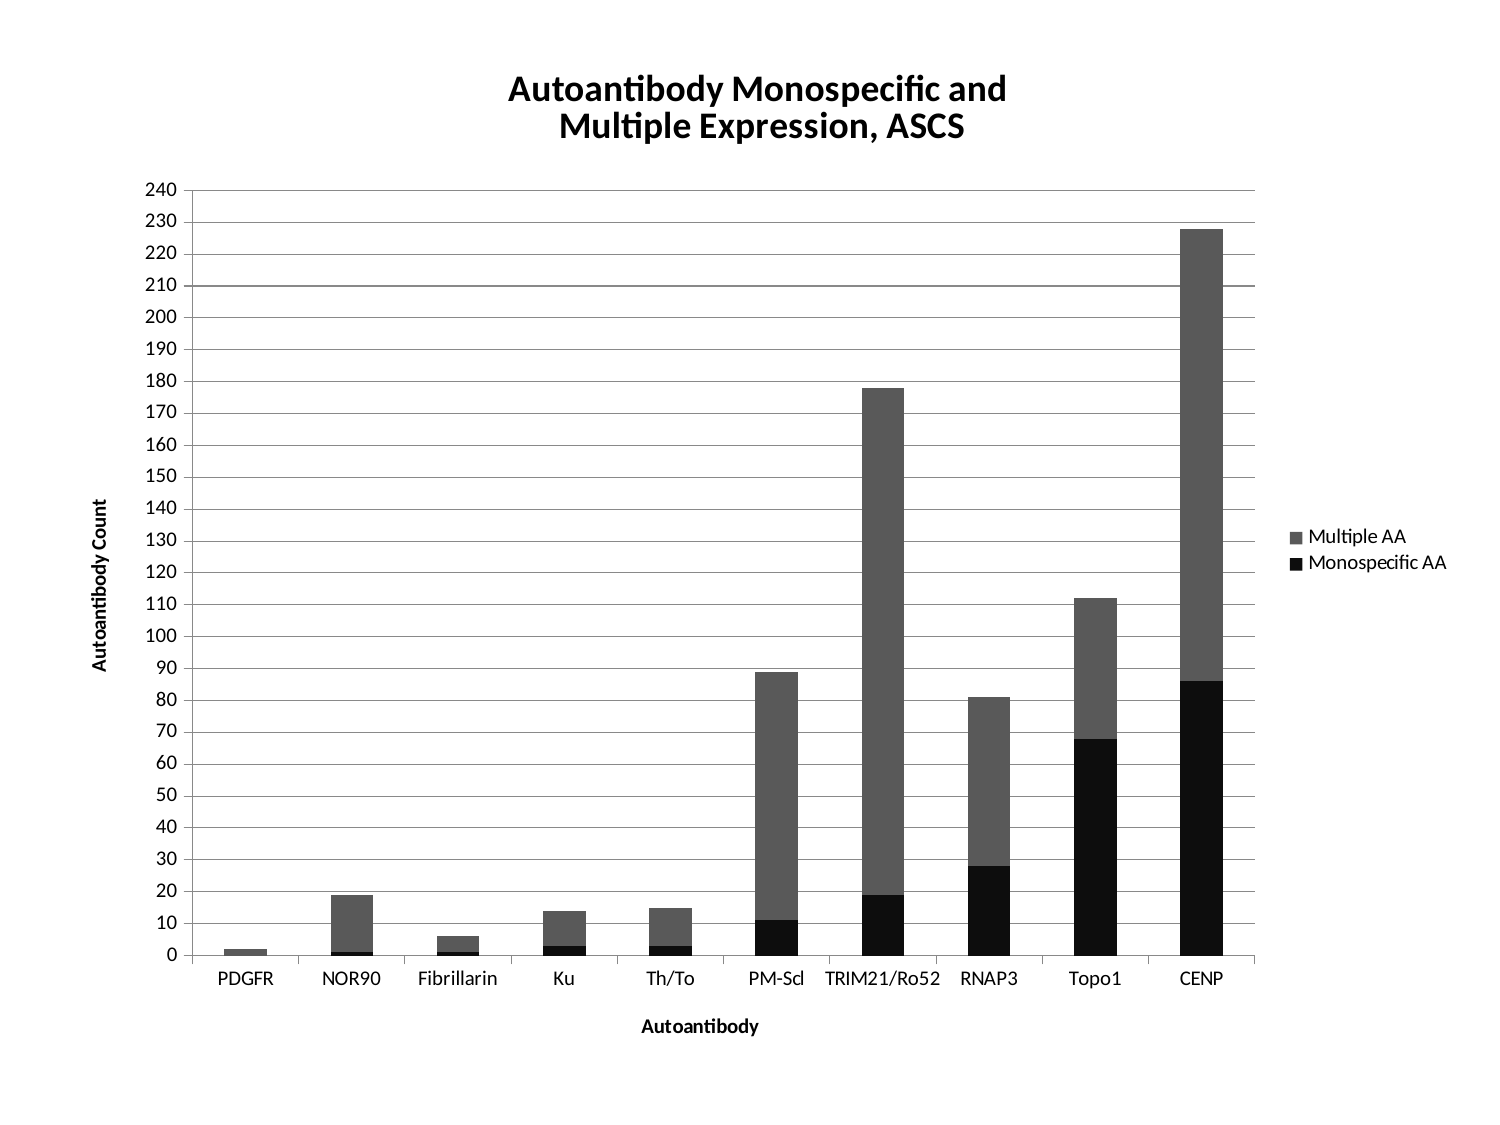

### Chart: Autoantibody Monospecific and
Multiple Expression, ASCS
| Category | Monospecific AA | Multiple AA |
|---|---|---|
| PDGFR | 0.0 | 2.0 |
| NOR90 | 1.0 | 18.0 |
| Fibrillarin | 1.0 | 5.0 |
| Ku | 3.0 | 11.0 |
| Th/To | 3.0 | 12.0 |
| PM-Scl | 11.0 | 78.0 |
| TRIM21/Ro52 | 19.0 | 159.0 |
| RNAP3 | 28.0 | 53.0 |
| Topo1 | 68.0 | 44.0 |
| CENP | 86.0 | 142.0 |